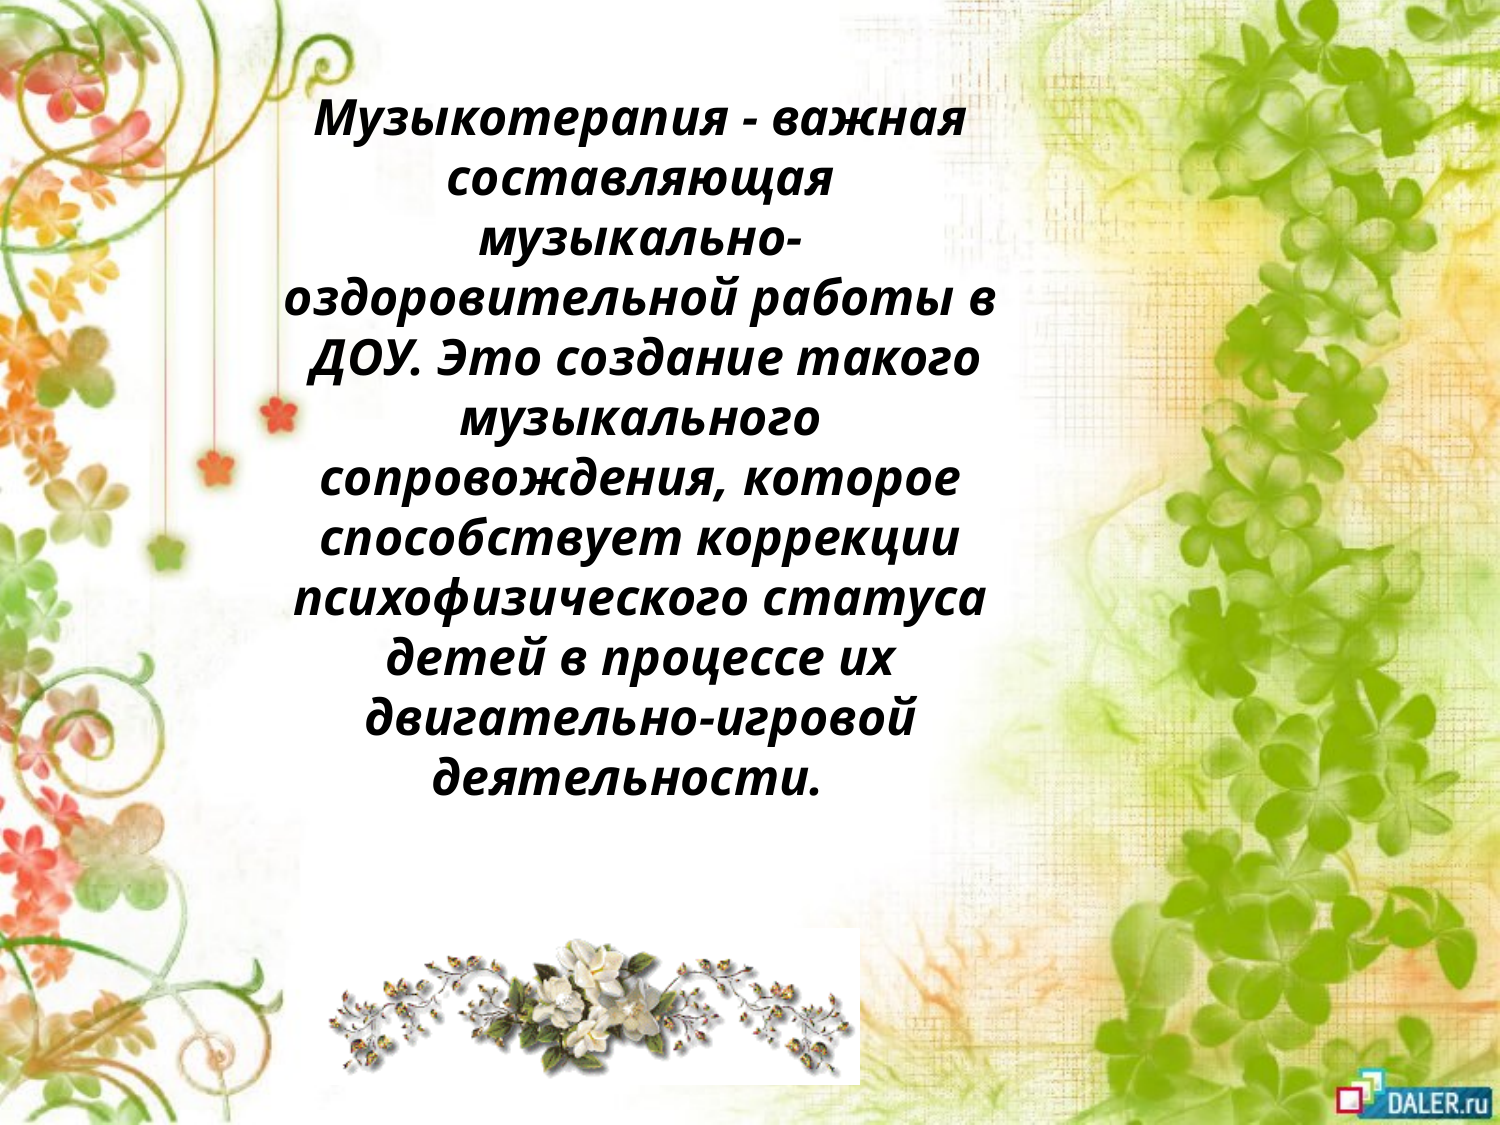

Музыкотерапия - важная составляющая музыкально-оздоровительной работы в ДОУ. Это создание такого музыкального сопровождения, которое способствует коррекции психофизического статуса детей в процессе их двигательно-игровой деятельности.